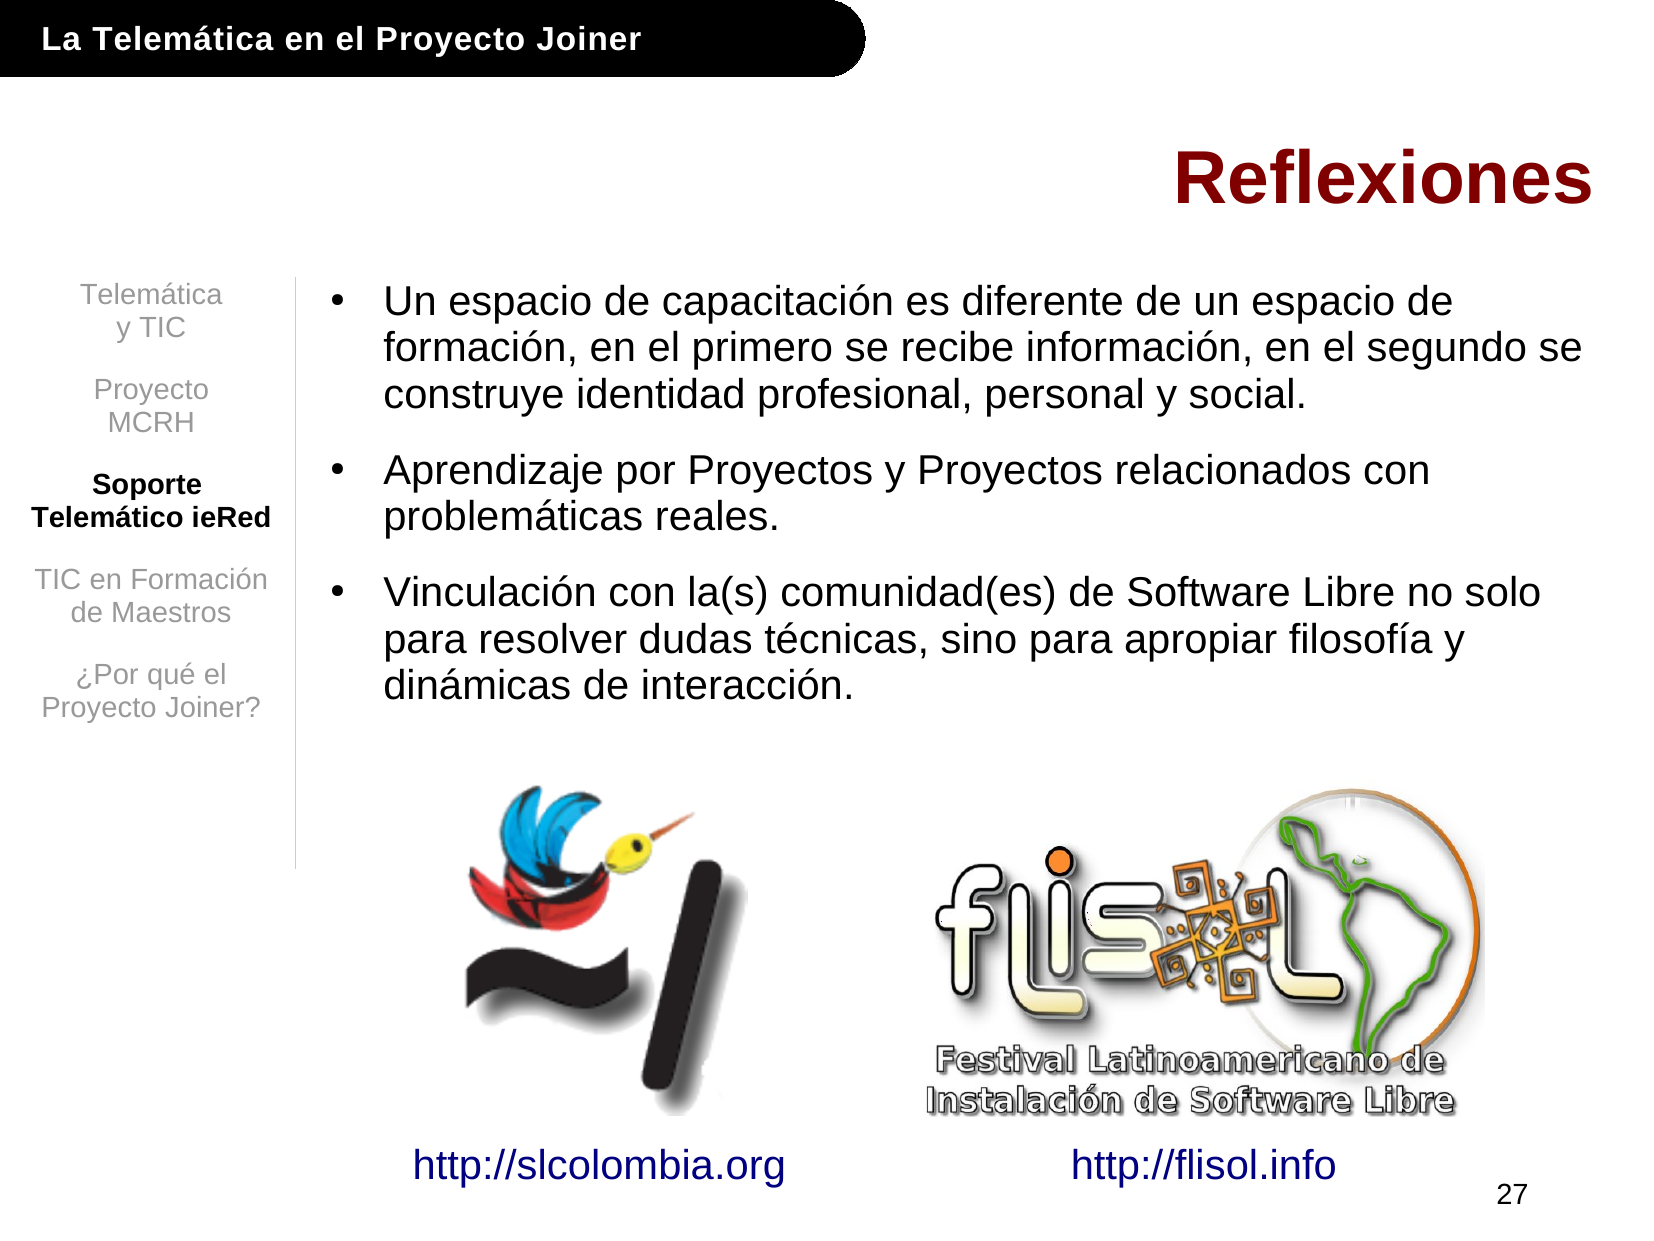

# Reflexiones
Un espacio de capacitación es diferente de un espacio de formación, en el primero se recibe información, en el segundo se construye identidad profesional, personal y social.
Aprendizaje por Proyectos y Proyectos relacionados con problemáticas reales.
Vinculación con la(s) comunidad(es) de Software Libre no solo para resolver dudas técnicas, sino para apropiar filosofía y dinámicas de interacción.
Telemática
y TIC
Proyecto
MCRH
Soporte
Telemático ieRed
TIC en Formación de Maestros
¿Por qué el Proyecto Joiner?
http://slcolombia.org
http://flisol.info